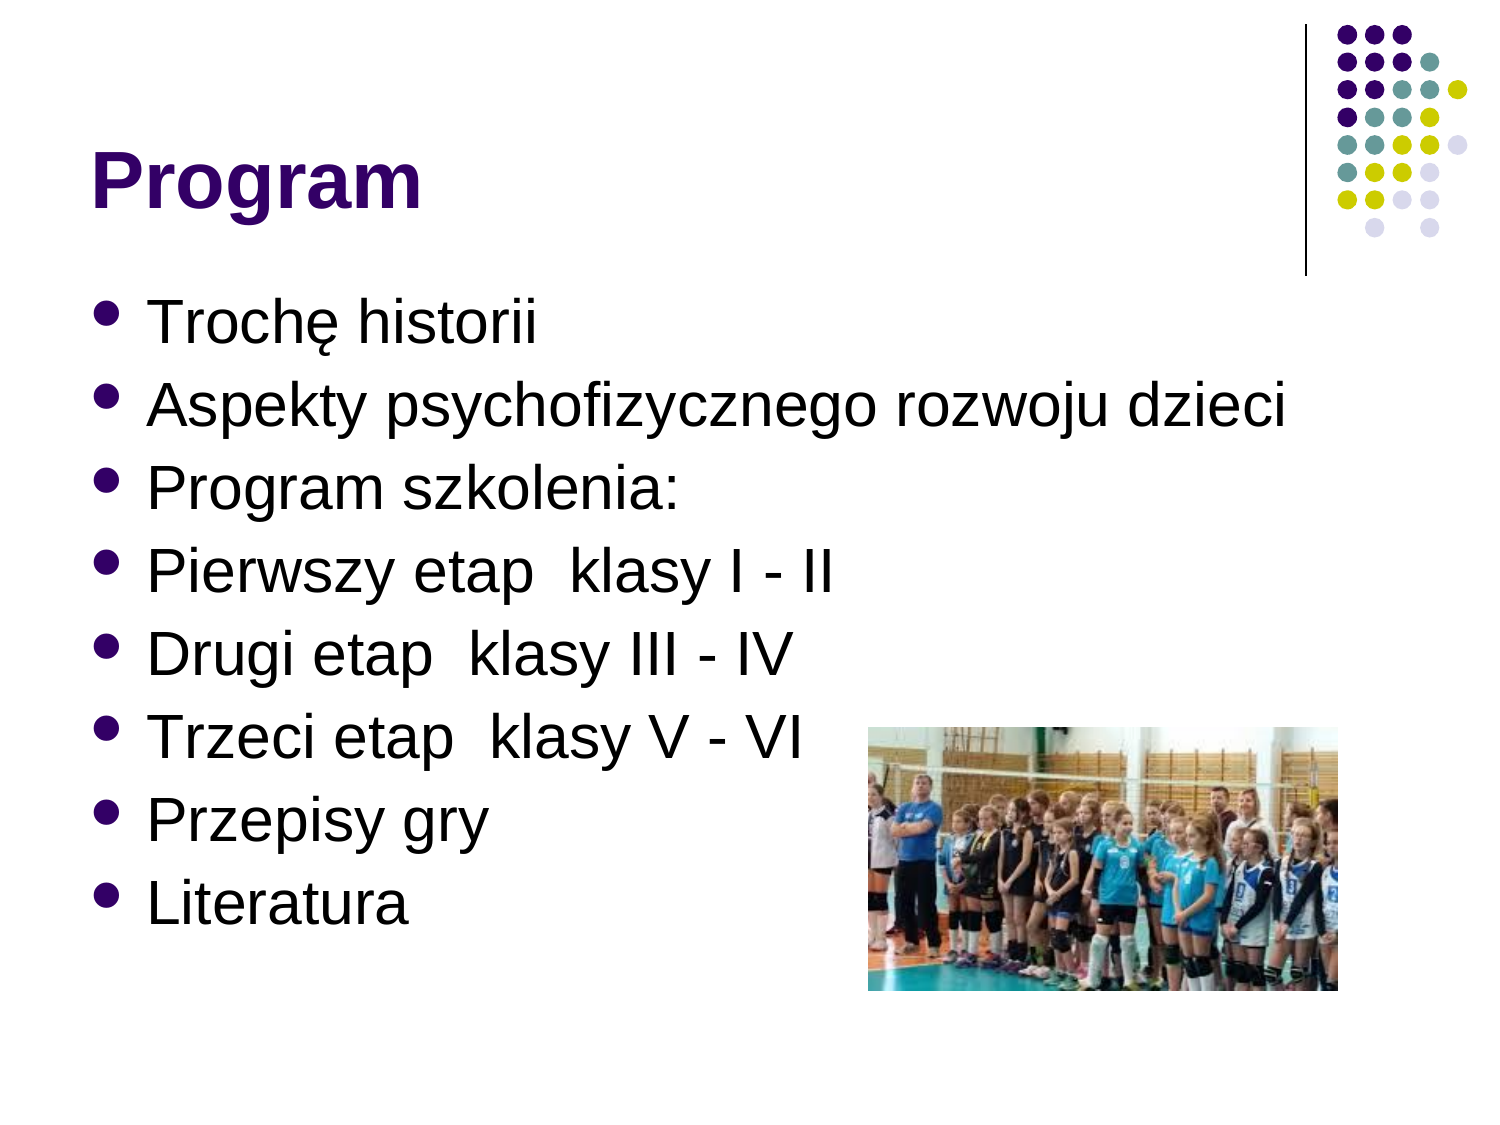

# Program
Trochę historii
Aspekty psychofizycznego rozwoju dzieci
Program szkolenia:
Pierwszy etap klasy I - II
Drugi etap klasy III - IV
Trzeci etap klasy V - VI
Przepisy gry
Literatura